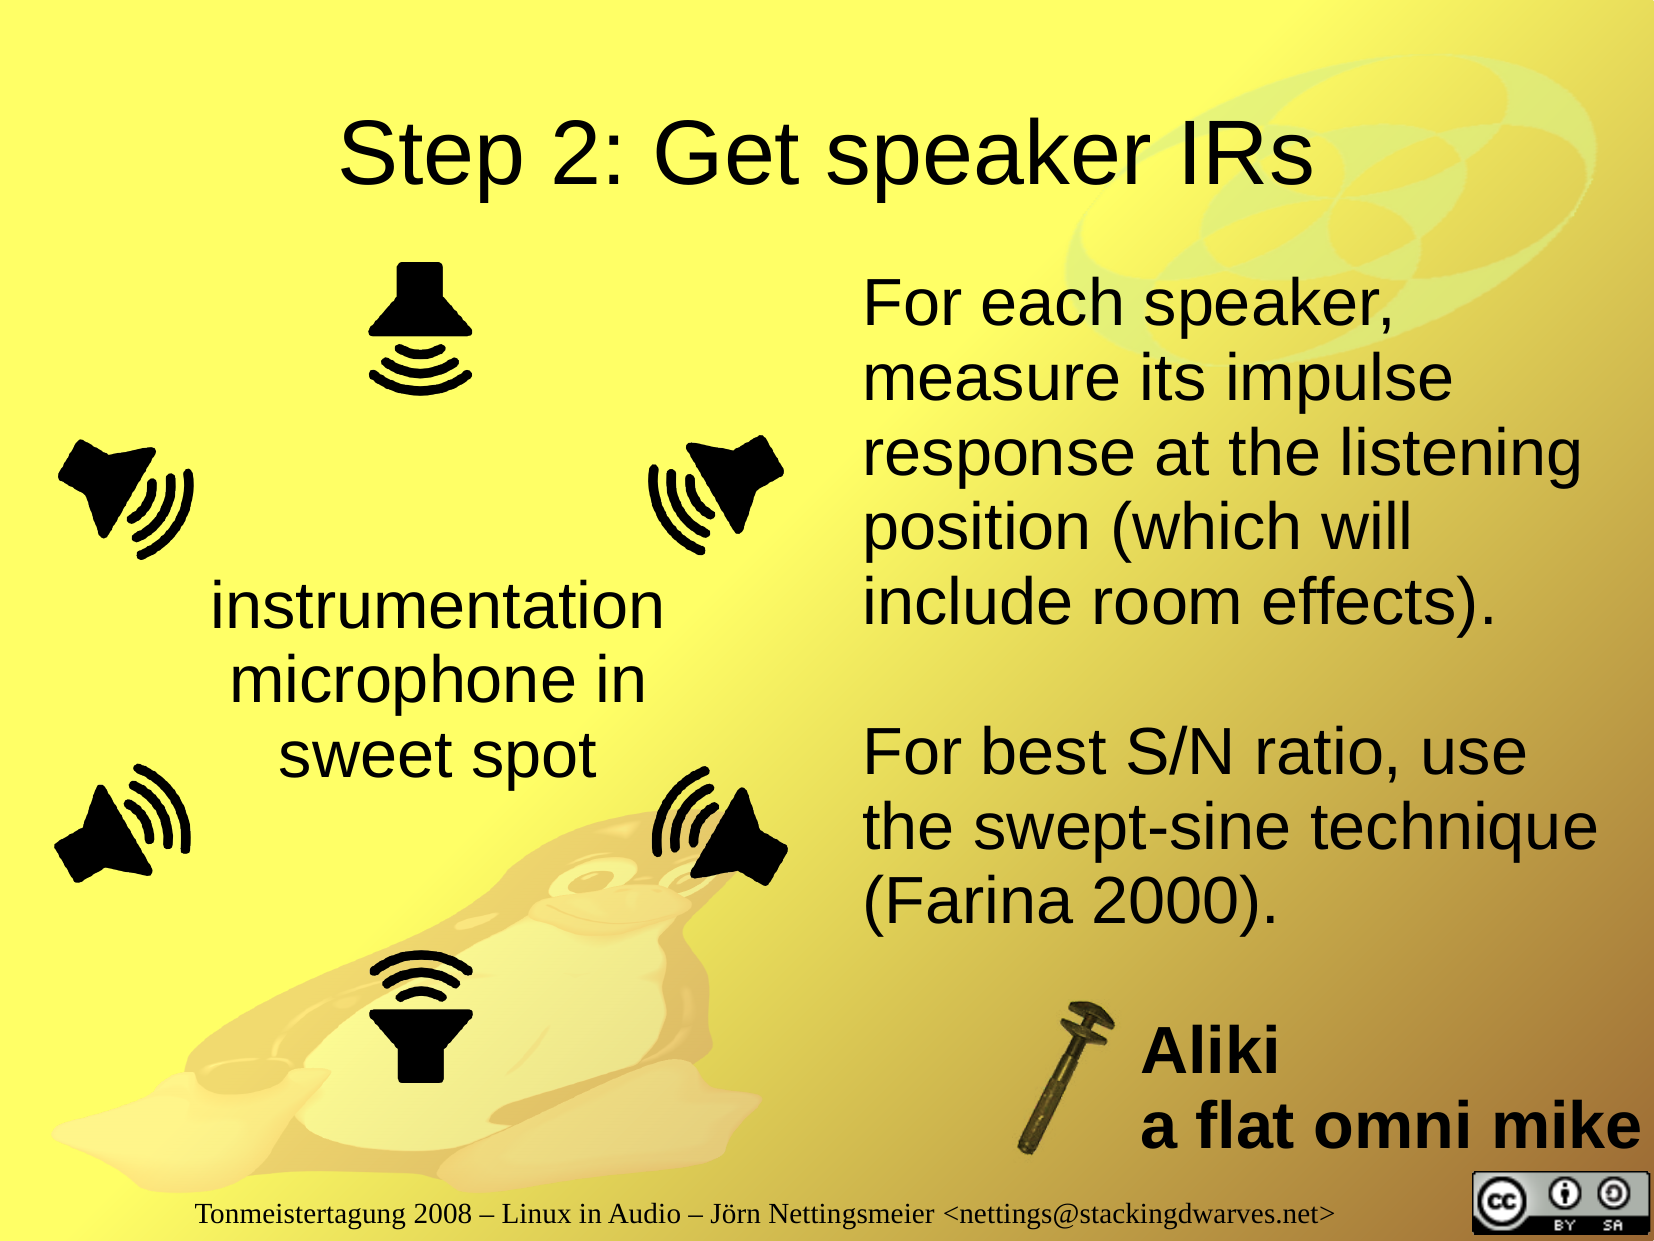

# Step 2: Get speaker IRs
For each speaker, measure its impulse response at the listening position (which will
include room effects).
For best S/N ratio, use
the swept-sine technique (Farina 2000).
 Aliki
 a flat omni mike
instrumentation microphone in sweet spot